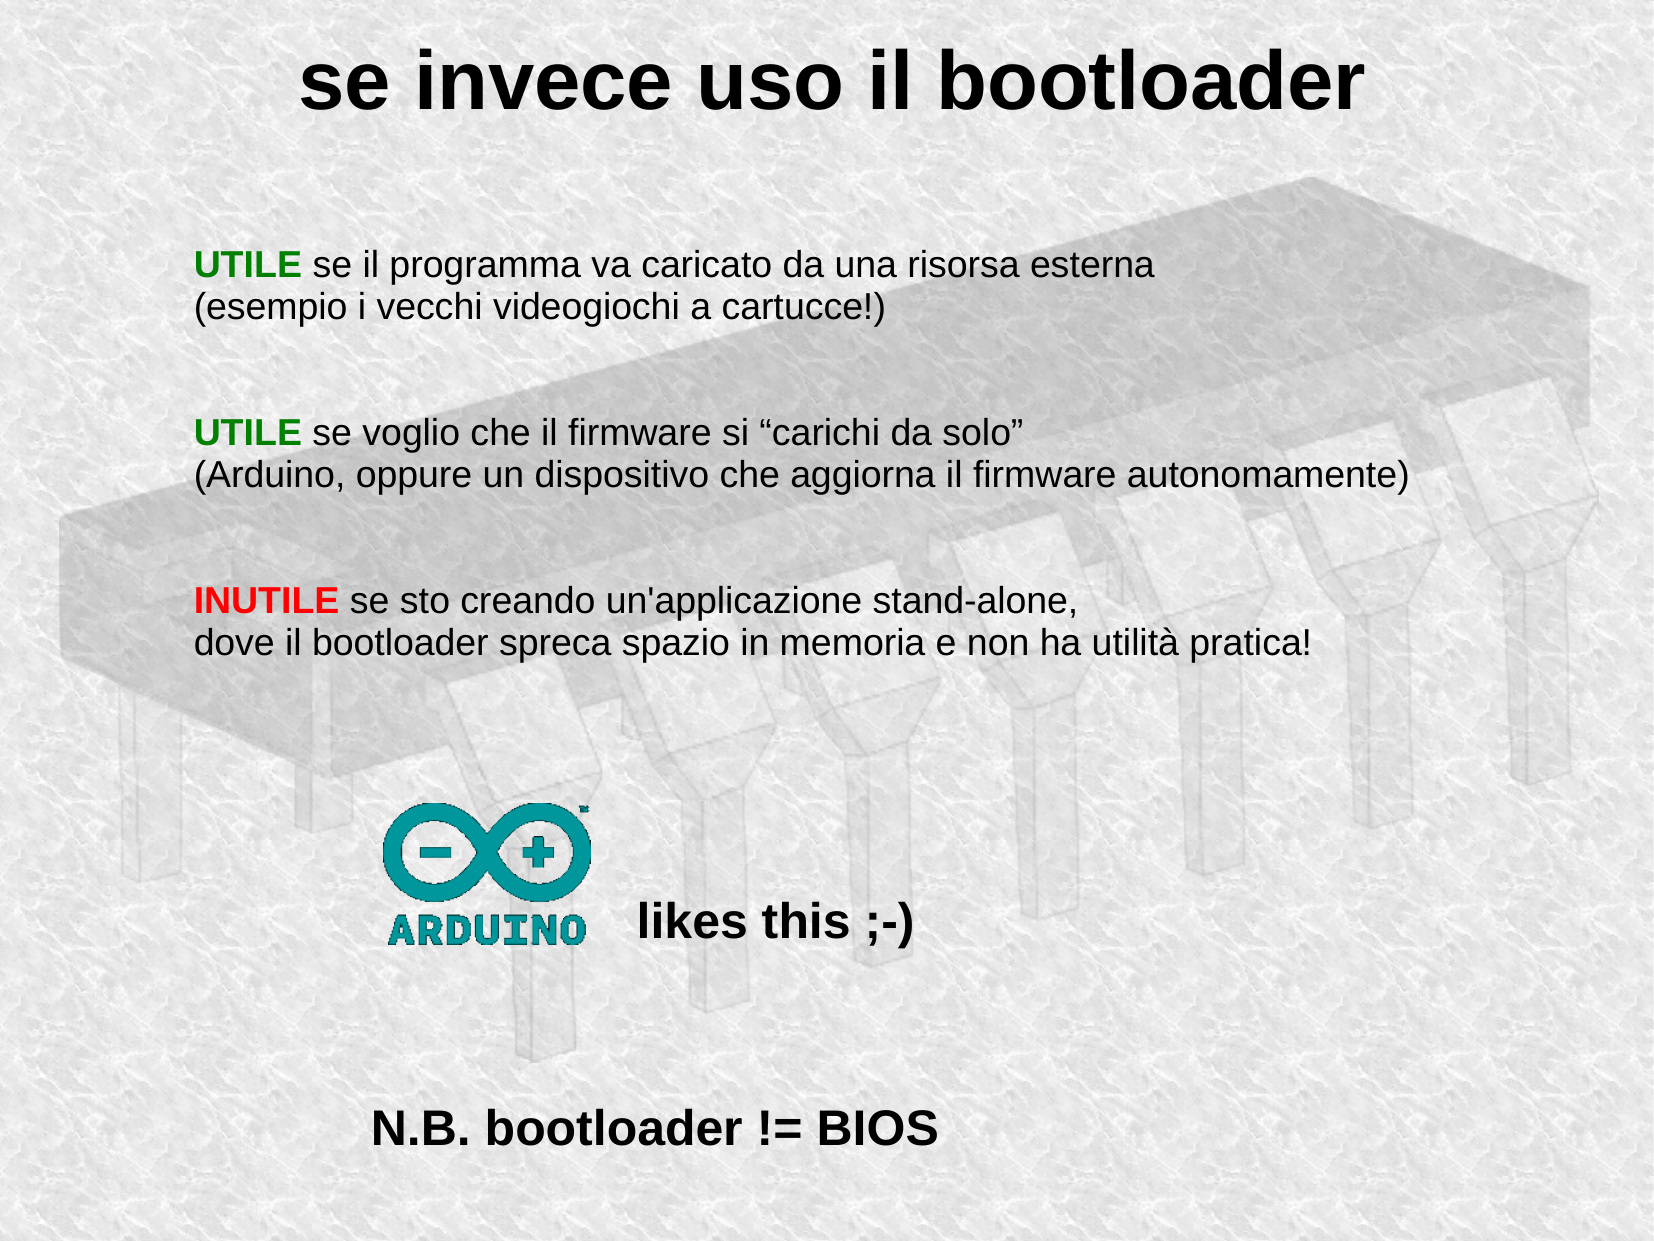

# se invece uso il bootloader
UTILE se il programma va caricato da una risorsa esterna
(esempio i vecchi videogiochi a cartucce!)
UTILE se voglio che il firmware si “carichi da solo”
(Arduino, oppure un dispositivo che aggiorna il firmware autonomamente)
INUTILE se sto creando un'applicazione stand-alone,
dove il bootloader spreca spazio in memoria e non ha utilità pratica!
likes this ;-)
N.B. bootloader != BIOS